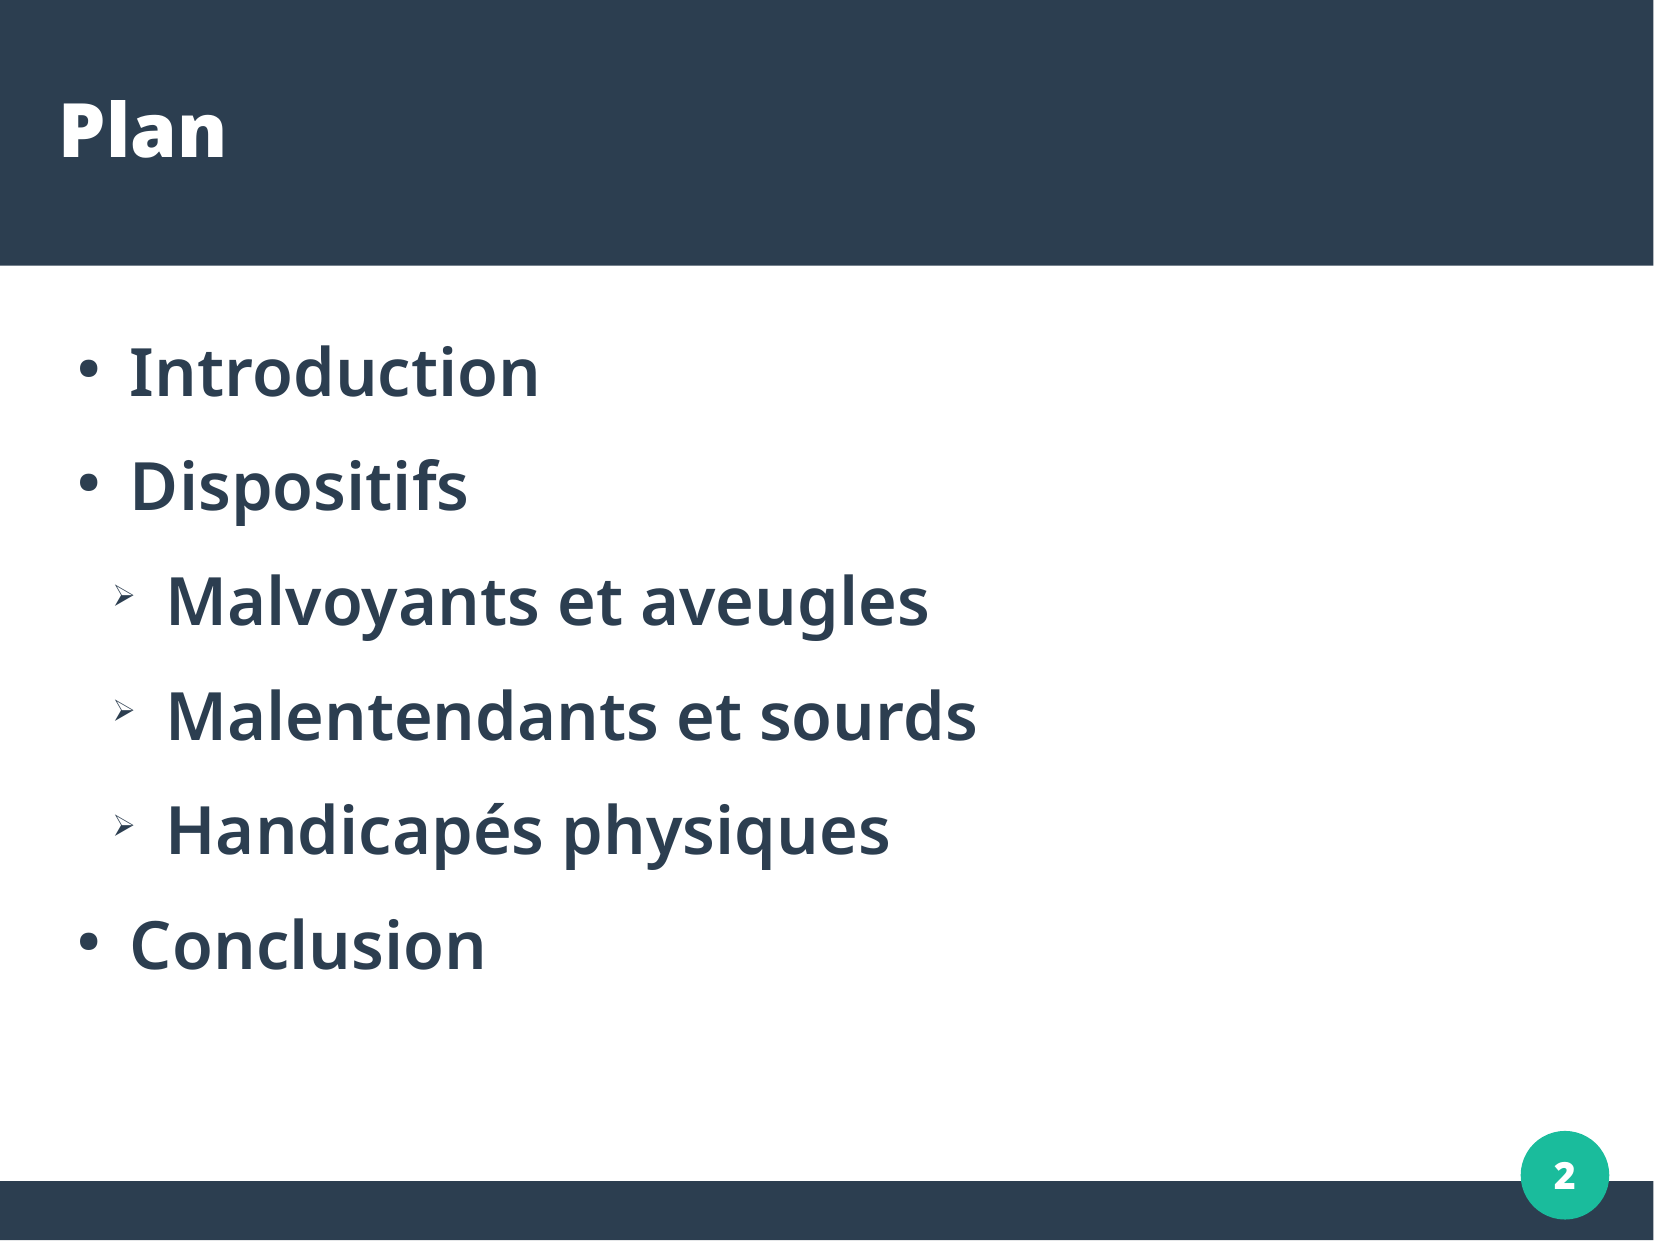

# Plan
Introduction
Dispositifs
Malvoyants et aveugles
Malentendants et sourds
Handicapés physiques
Conclusion
2